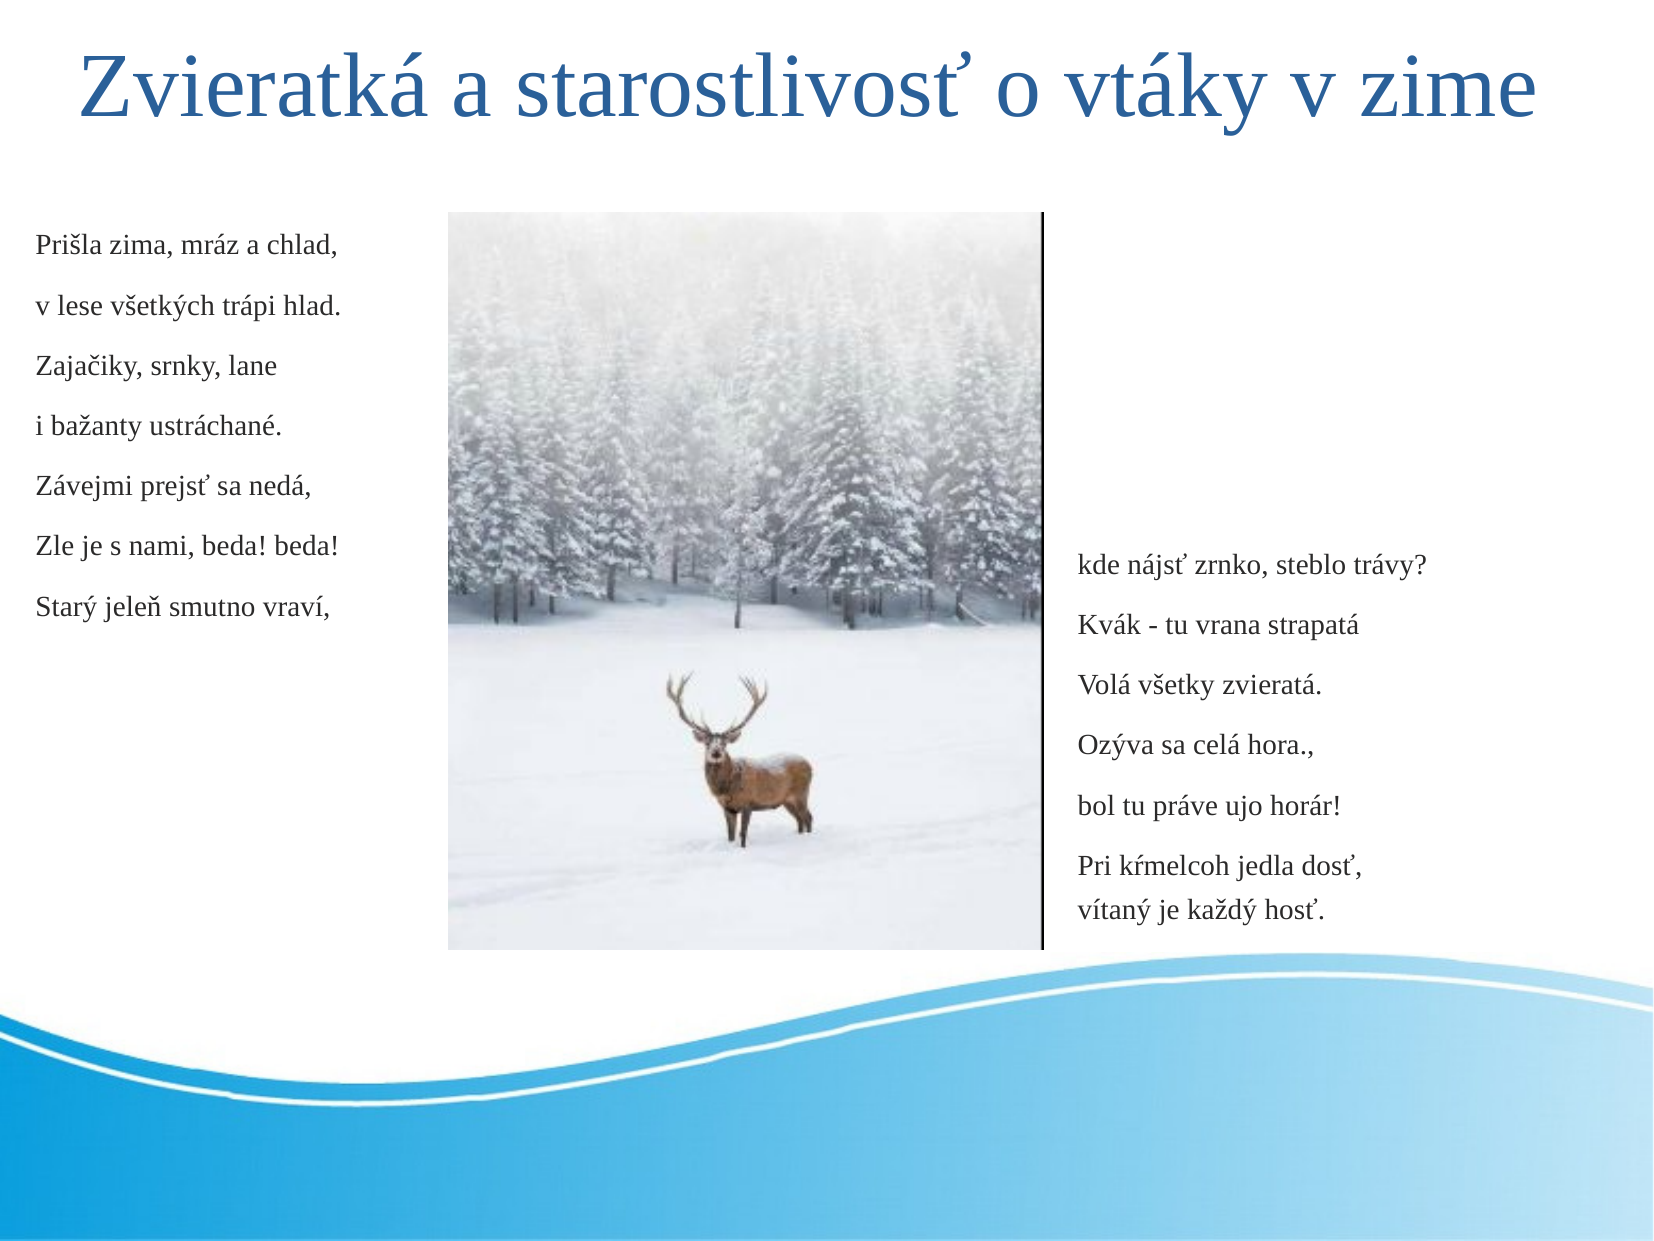

# Zvieratká a starostlivosť o vtáky v zime
Prišla zima, mráz a chlad,
v lese všetkých trápi hlad.
Zajačiky, srnky, lane
i bažanty ustráchané.
Závejmi prejsť sa nedá,
Zle je s nami, beda! beda!
Starý jeleň smutno vraví,
kde nájsť zrnko, steblo trávy?
Kvák - tu vrana strapatá
Volá všetky zvieratá.
Ozýva sa celá hora.,
bol tu práve ujo horár!
Pri kŕmelcoh jedla dosť,
vítaný je každý hosť.